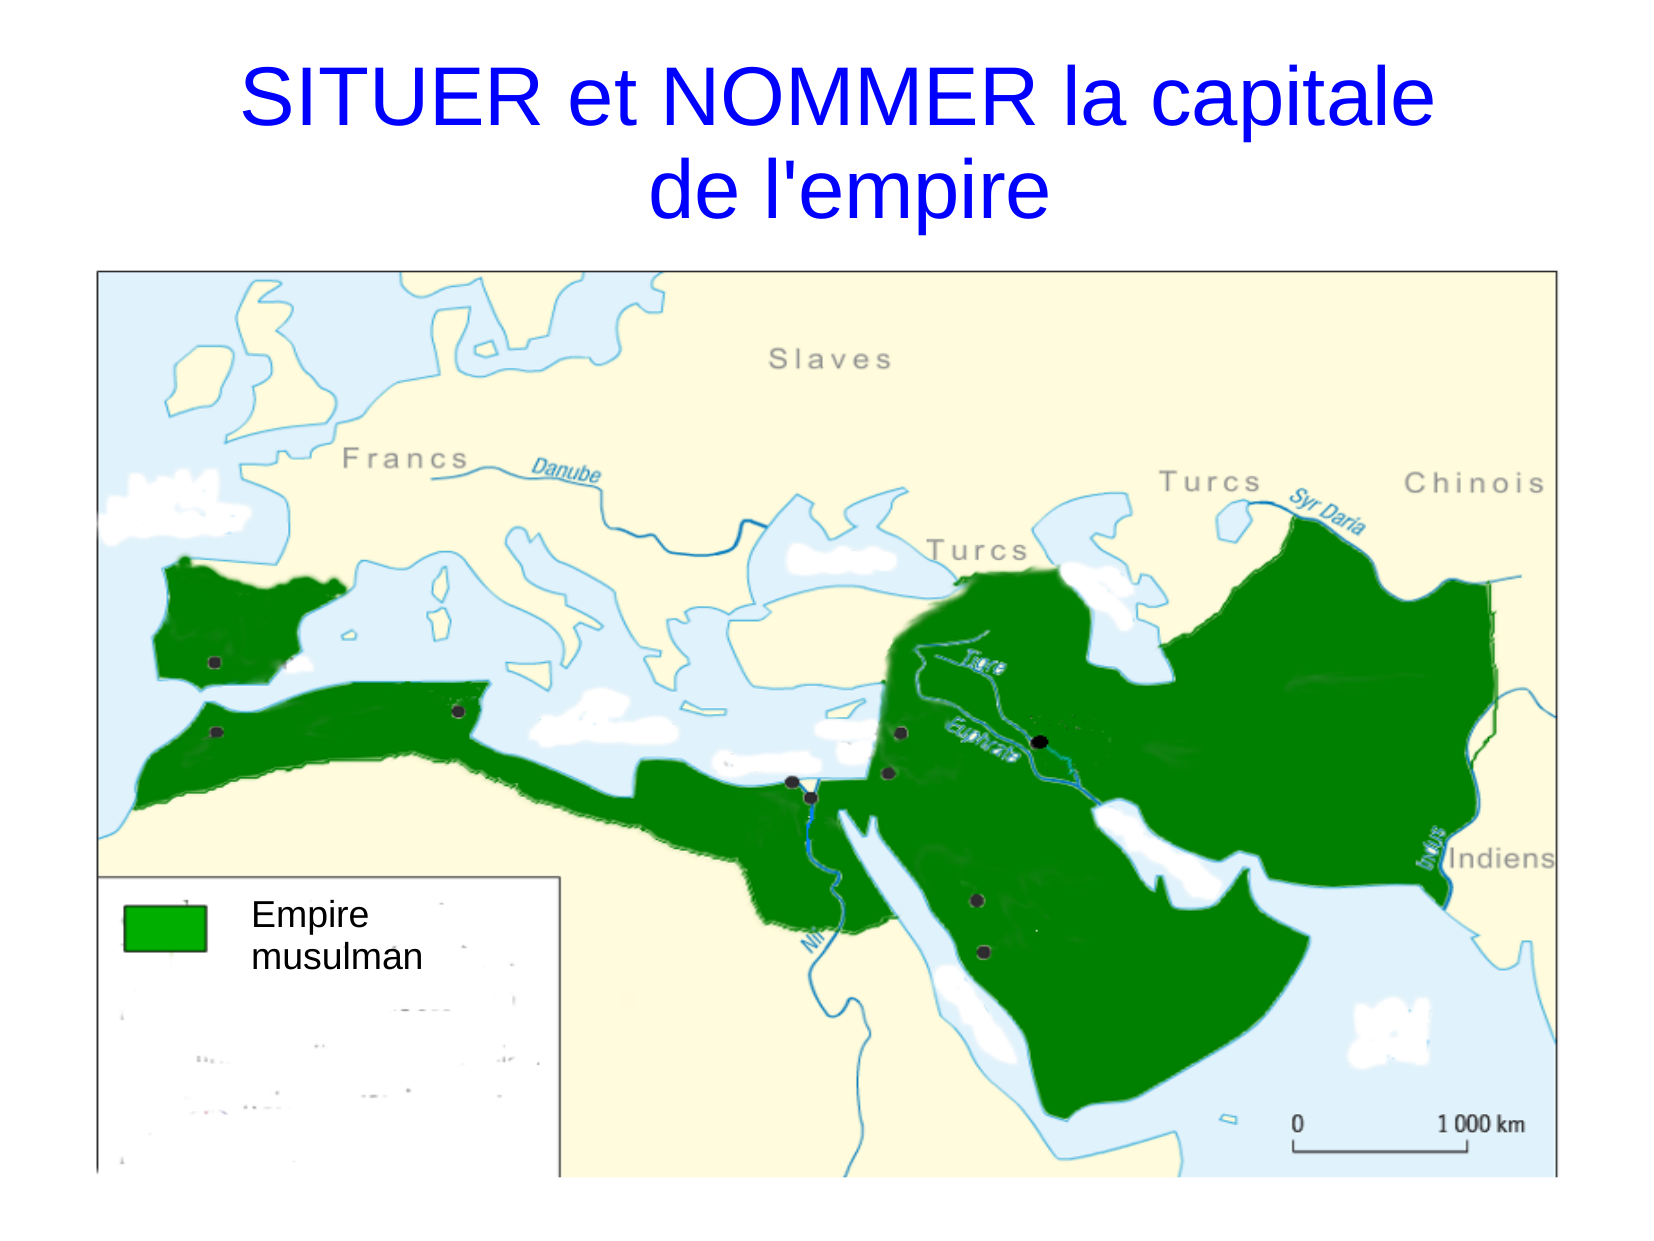

# SITUER et NOMMER la capitale de l'empire
Empire musulman